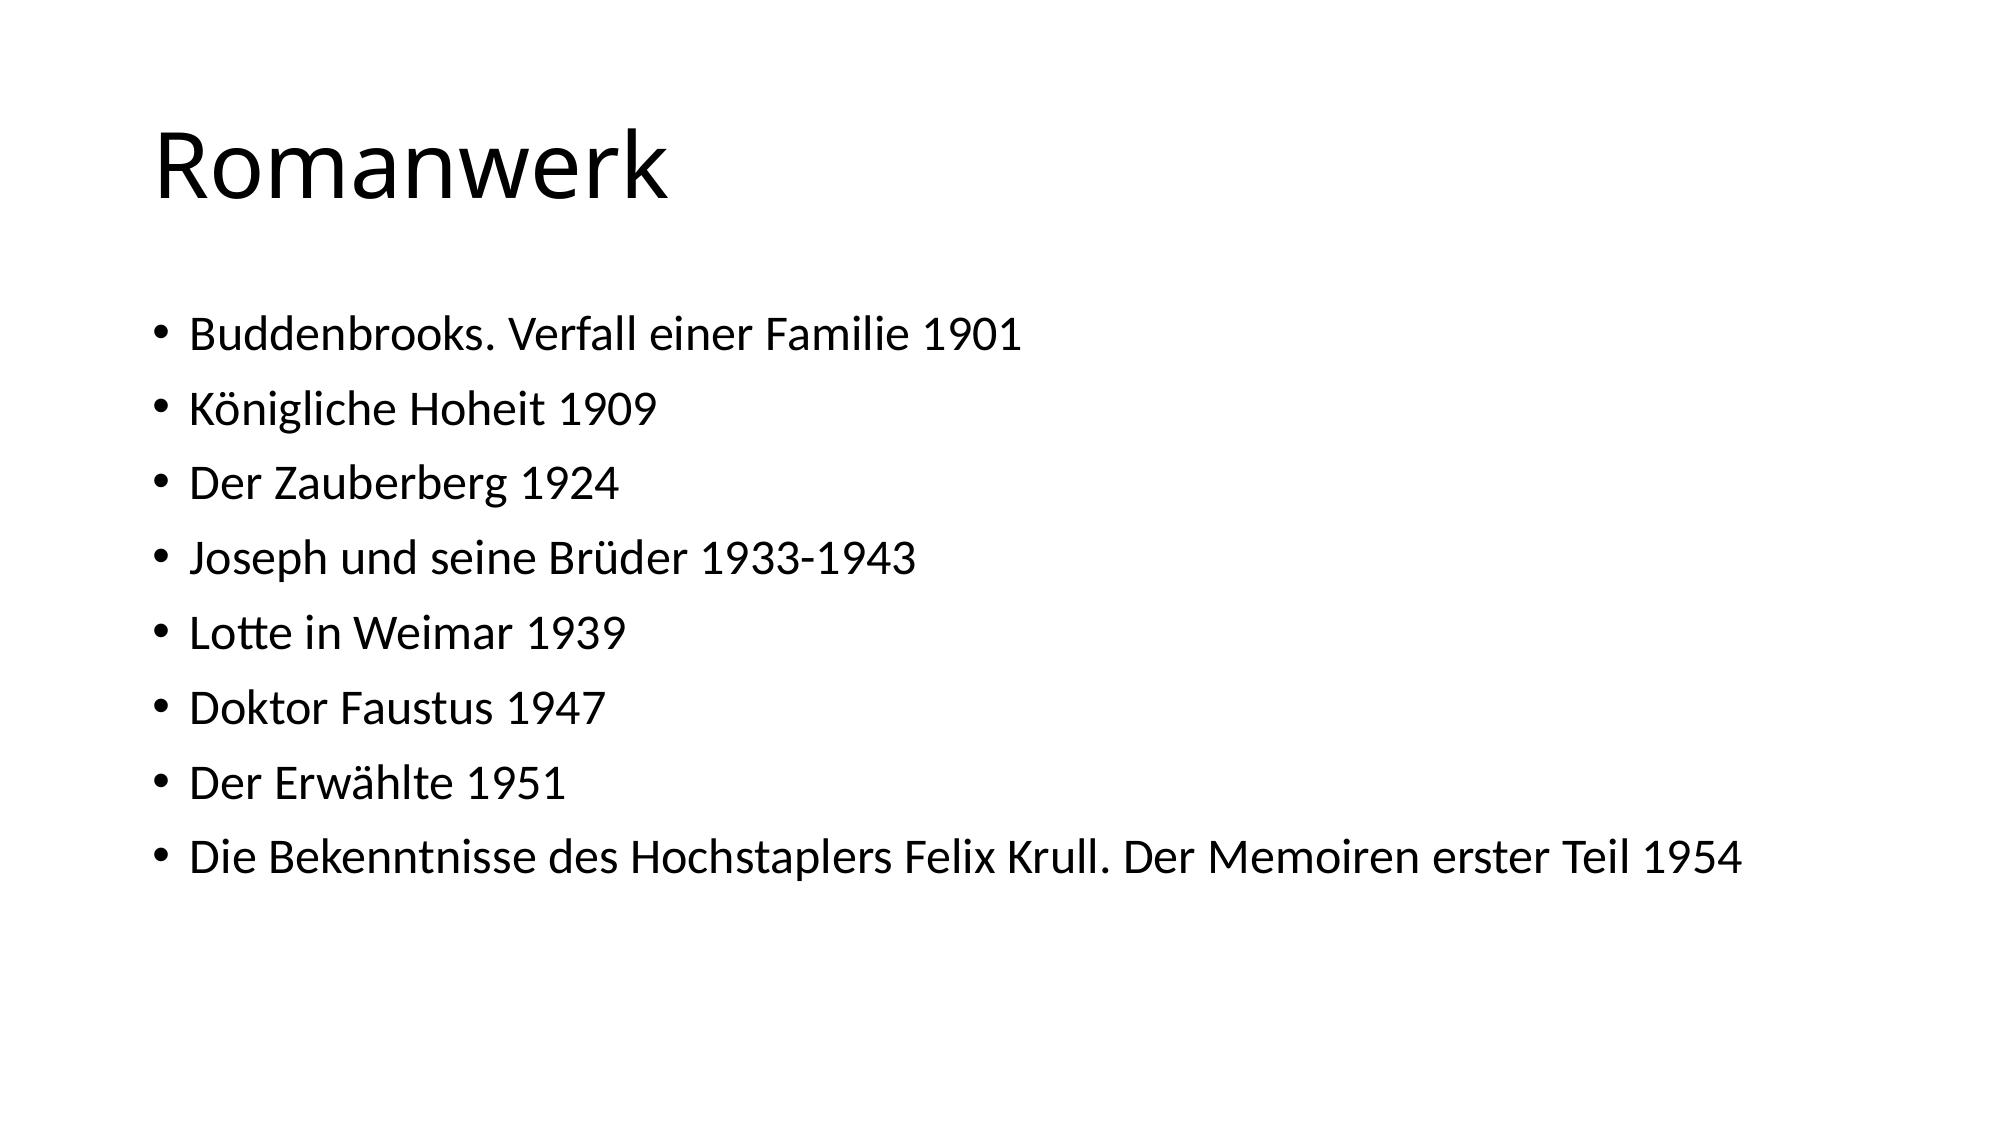

# Romanwerk
Buddenbrooks. Verfall einer Familie 1901
Königliche Hoheit 1909
Der Zauberberg 1924
Joseph und seine Brüder 1933-1943
Lotte in Weimar 1939
Doktor Faustus 1947
Der Erwählte 1951
Die Bekenntnisse des Hochstaplers Felix Krull. Der Memoiren erster Teil 1954